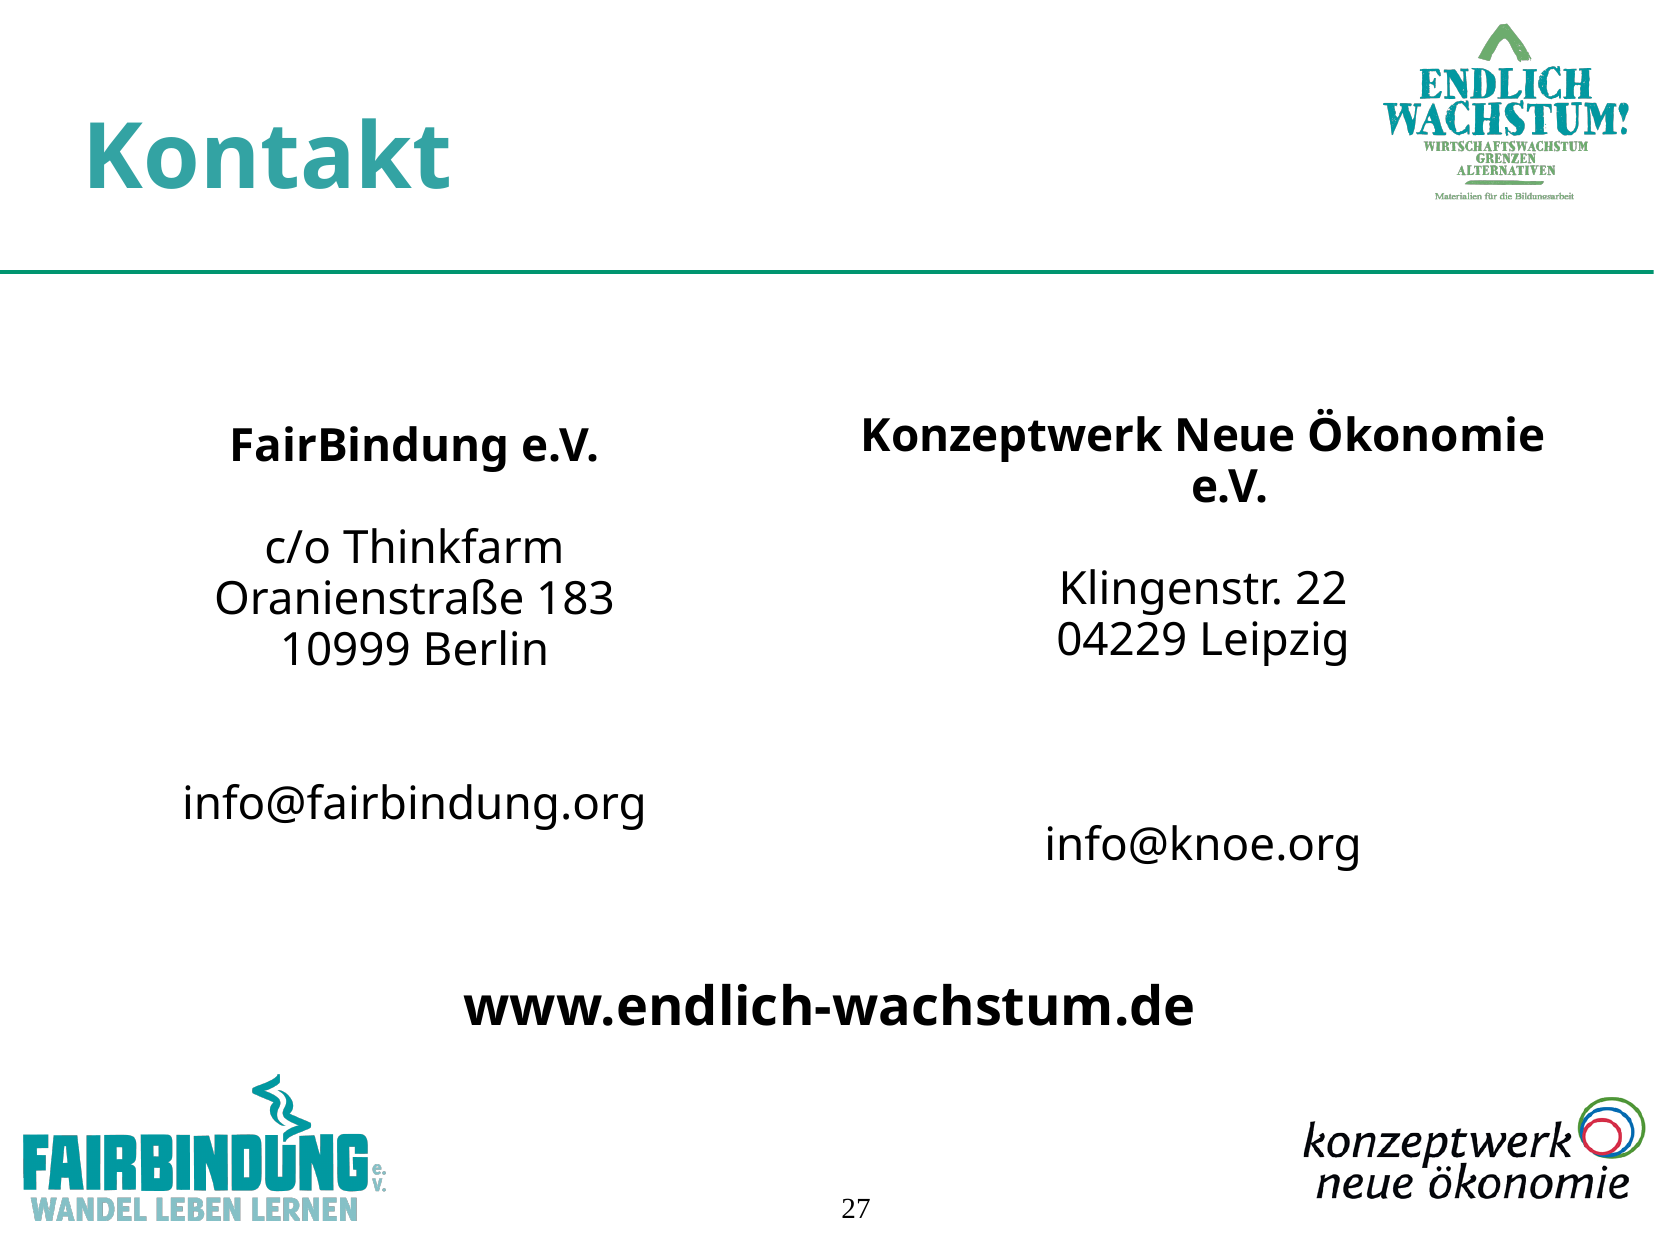

# Kontakt
FairBindung e.V.
c/o Thinkfarm
Oranienstraße 183
10999 Berlin
info@fairbindung.org
Konzeptwerk Neue Ökonomie e.V.
Klingenstr. 22
04229 Leipzig
info@knoe.org
www.endlich-wachstum.de
27